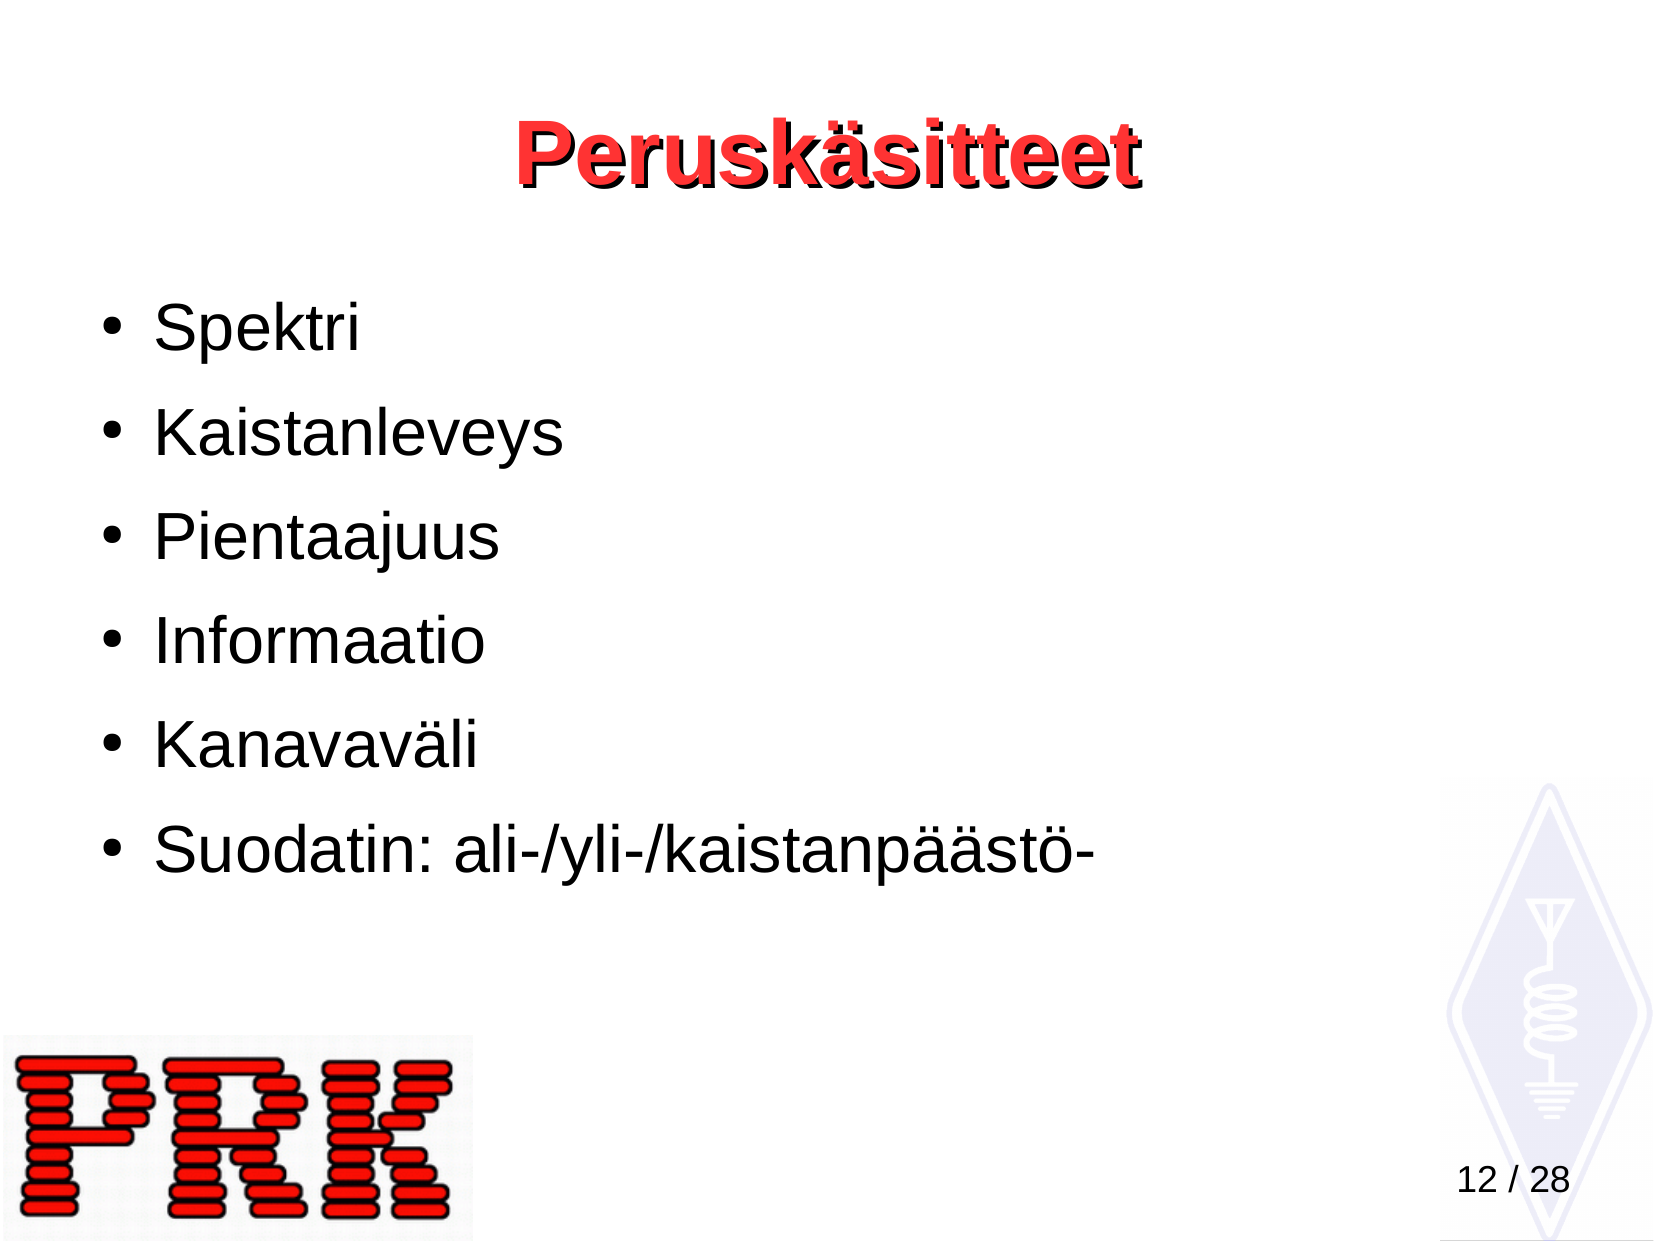

# Peruskäsitteet
Spektri
Kaistanleveys
Pientaajuus
Informaatio
Kanavaväli
Suodatin: ali-/yli-/kaistanpäästö-
12